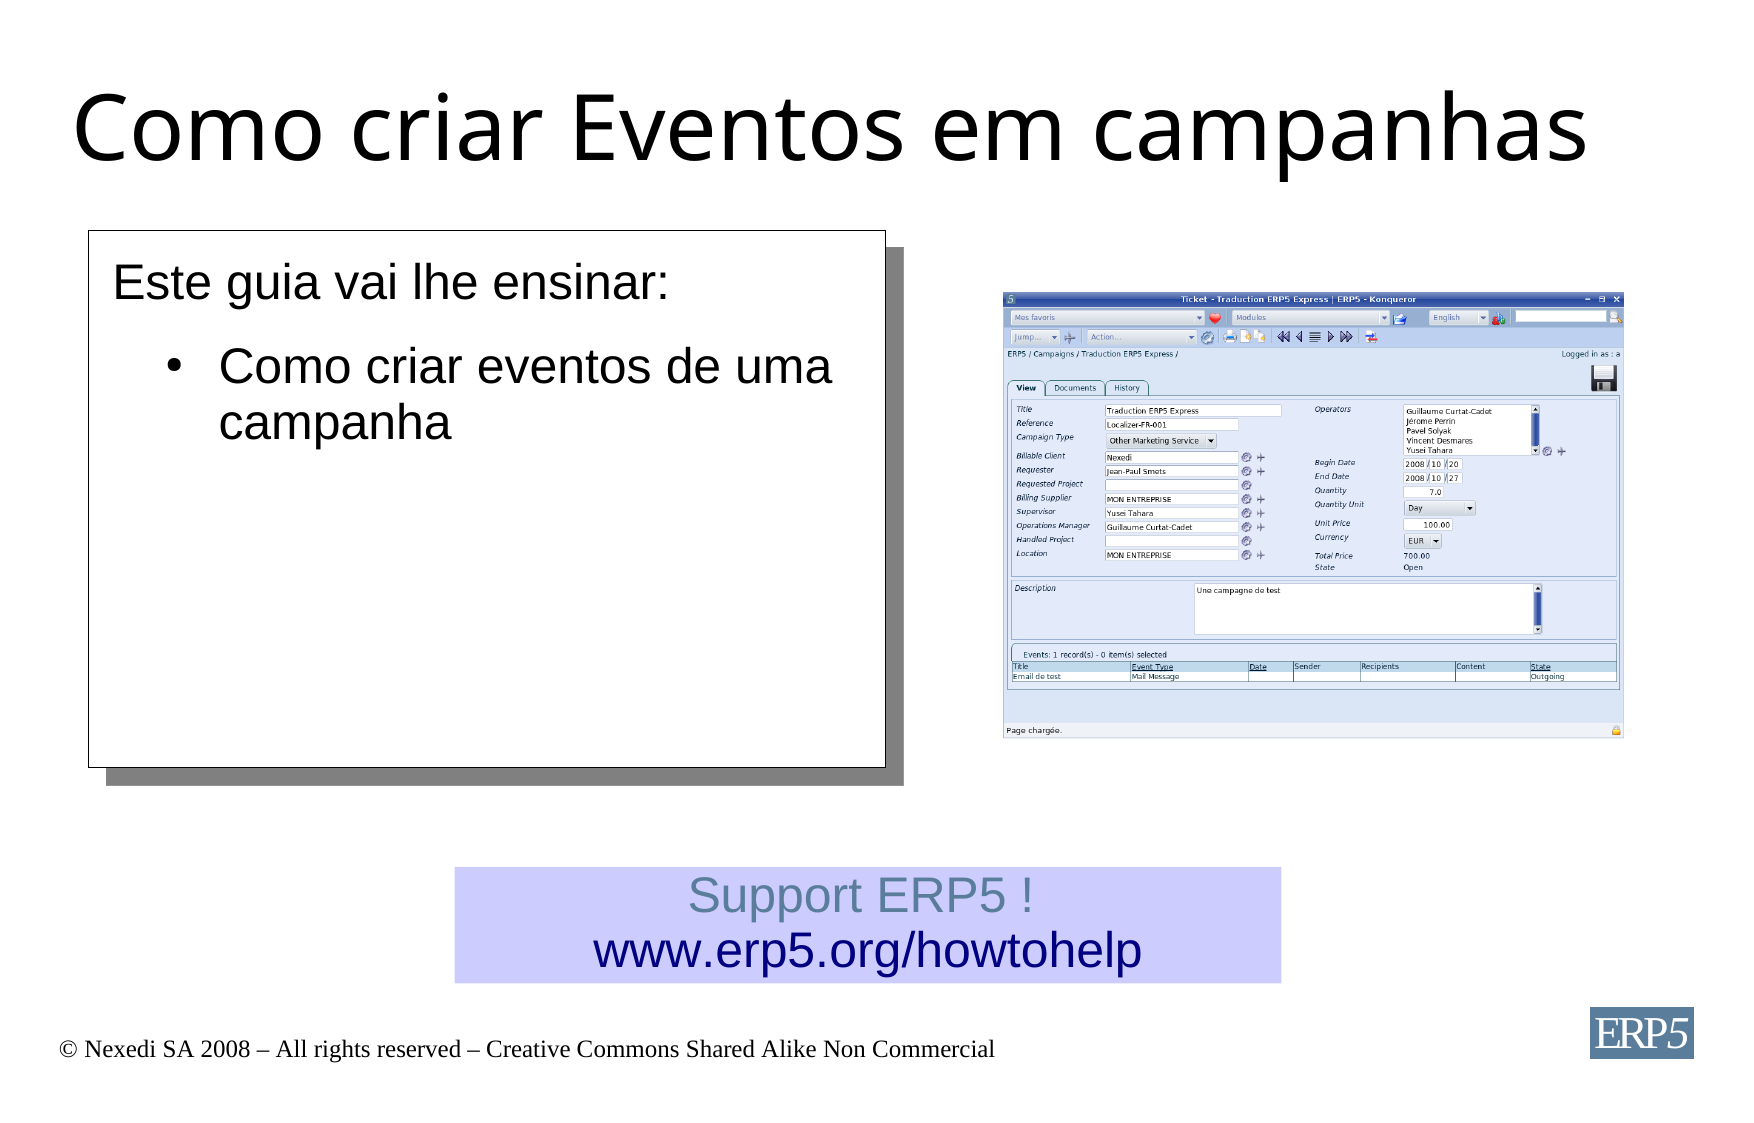

# Como criar Eventos em campanhas
Este guia vai lhe ensinar:
Como criar eventos de uma campanha
Support ERP5 !
www.erp5.org/howtohelp